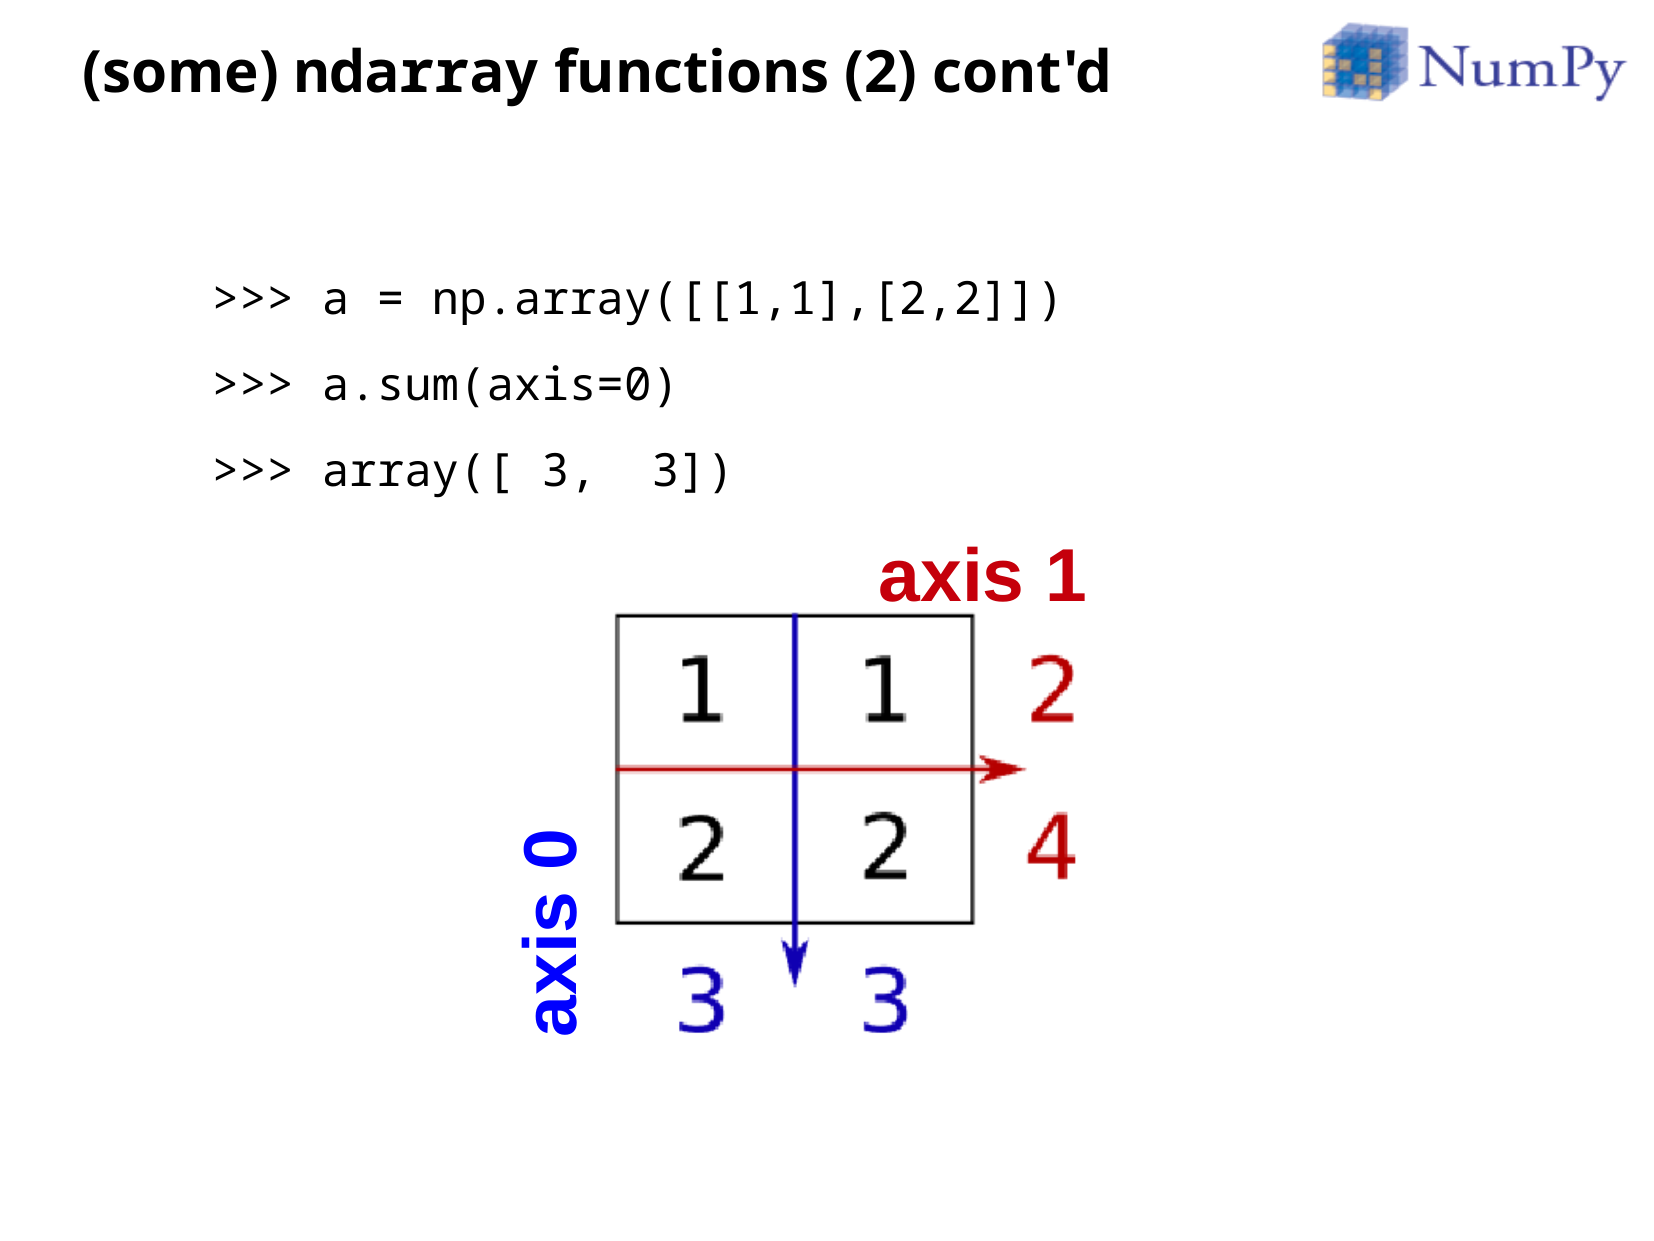

# (some) ndarray functions (2) cont'd
>>> a = np.array([[1,1],[2,2]])
>>> a.sum(axis=0)
>>> array([ 3, 3])
axis 1
axis 0